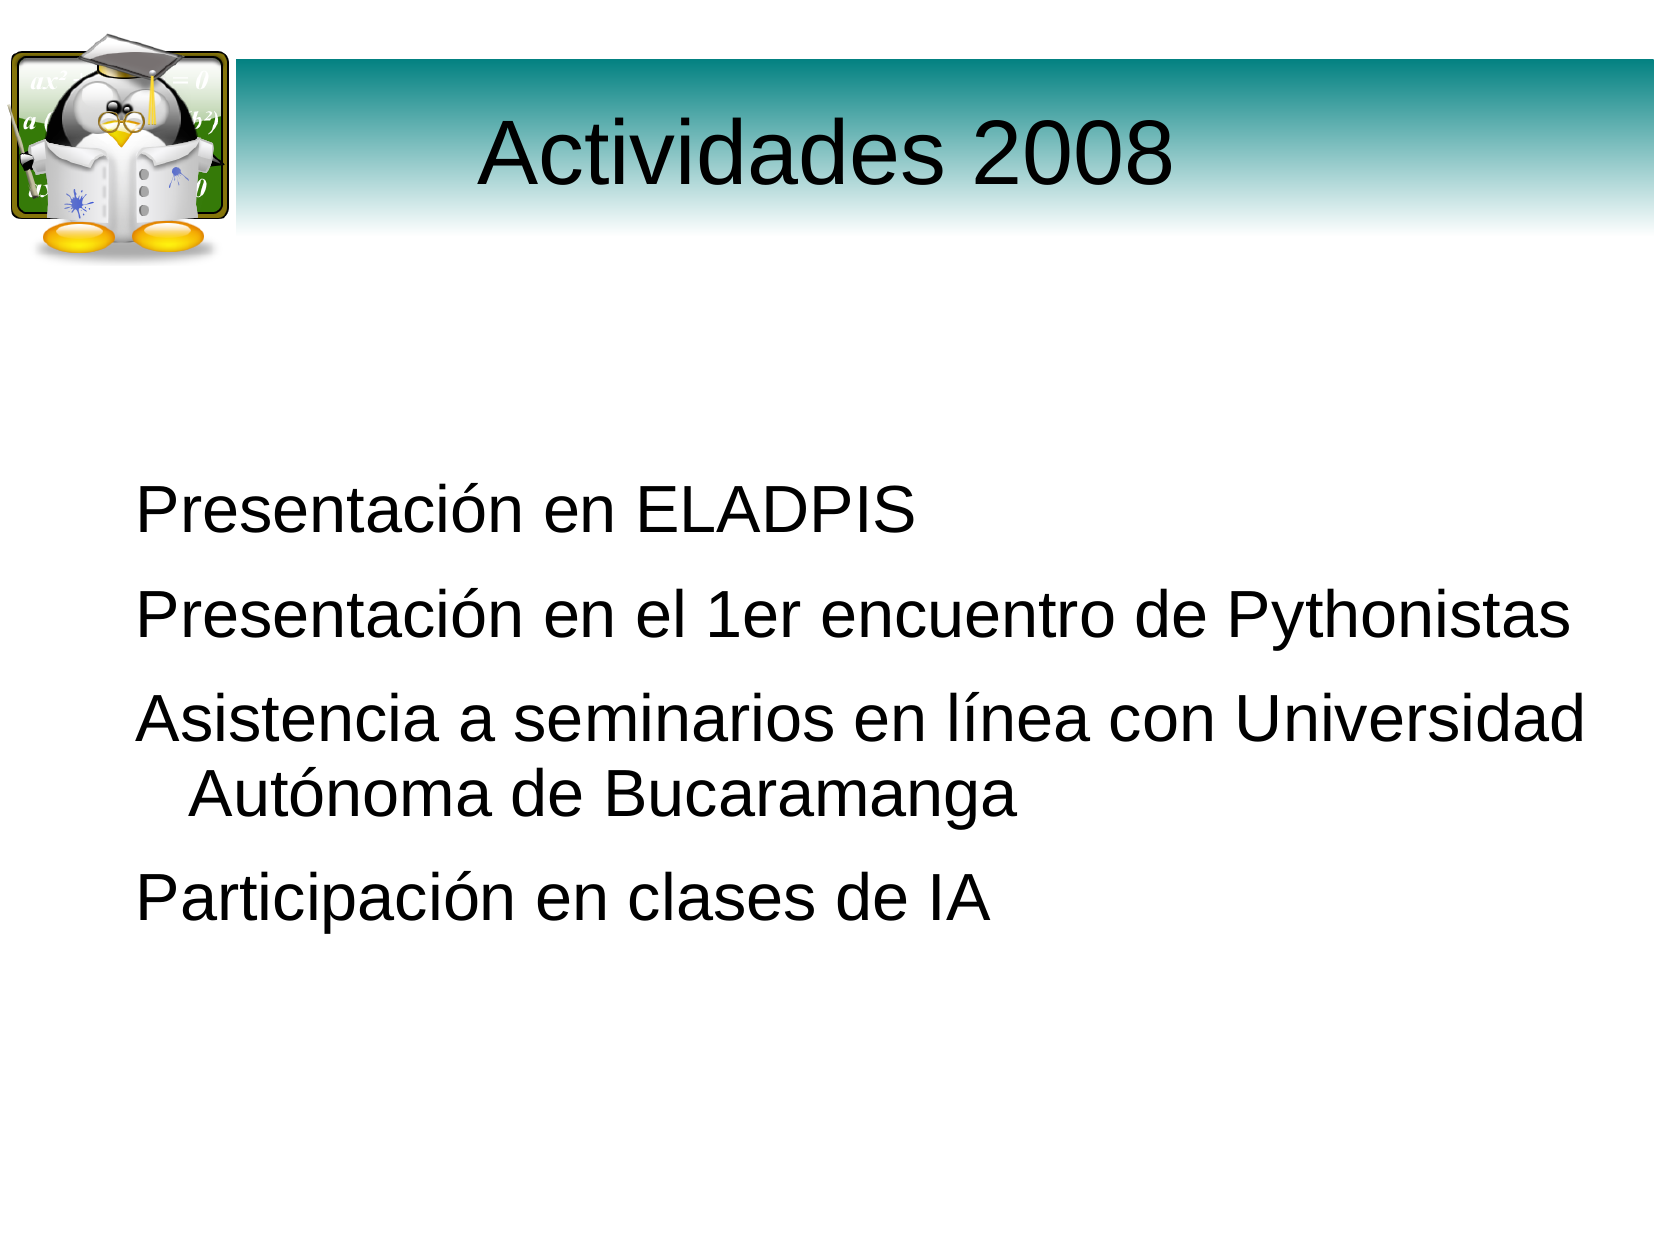

# Actividades 2008
Presentación en ELADPIS
Presentación en el 1er encuentro de Pythonistas
Asistencia a seminarios en línea con Universidad Autónoma de Bucaramanga
Participación en clases de IA